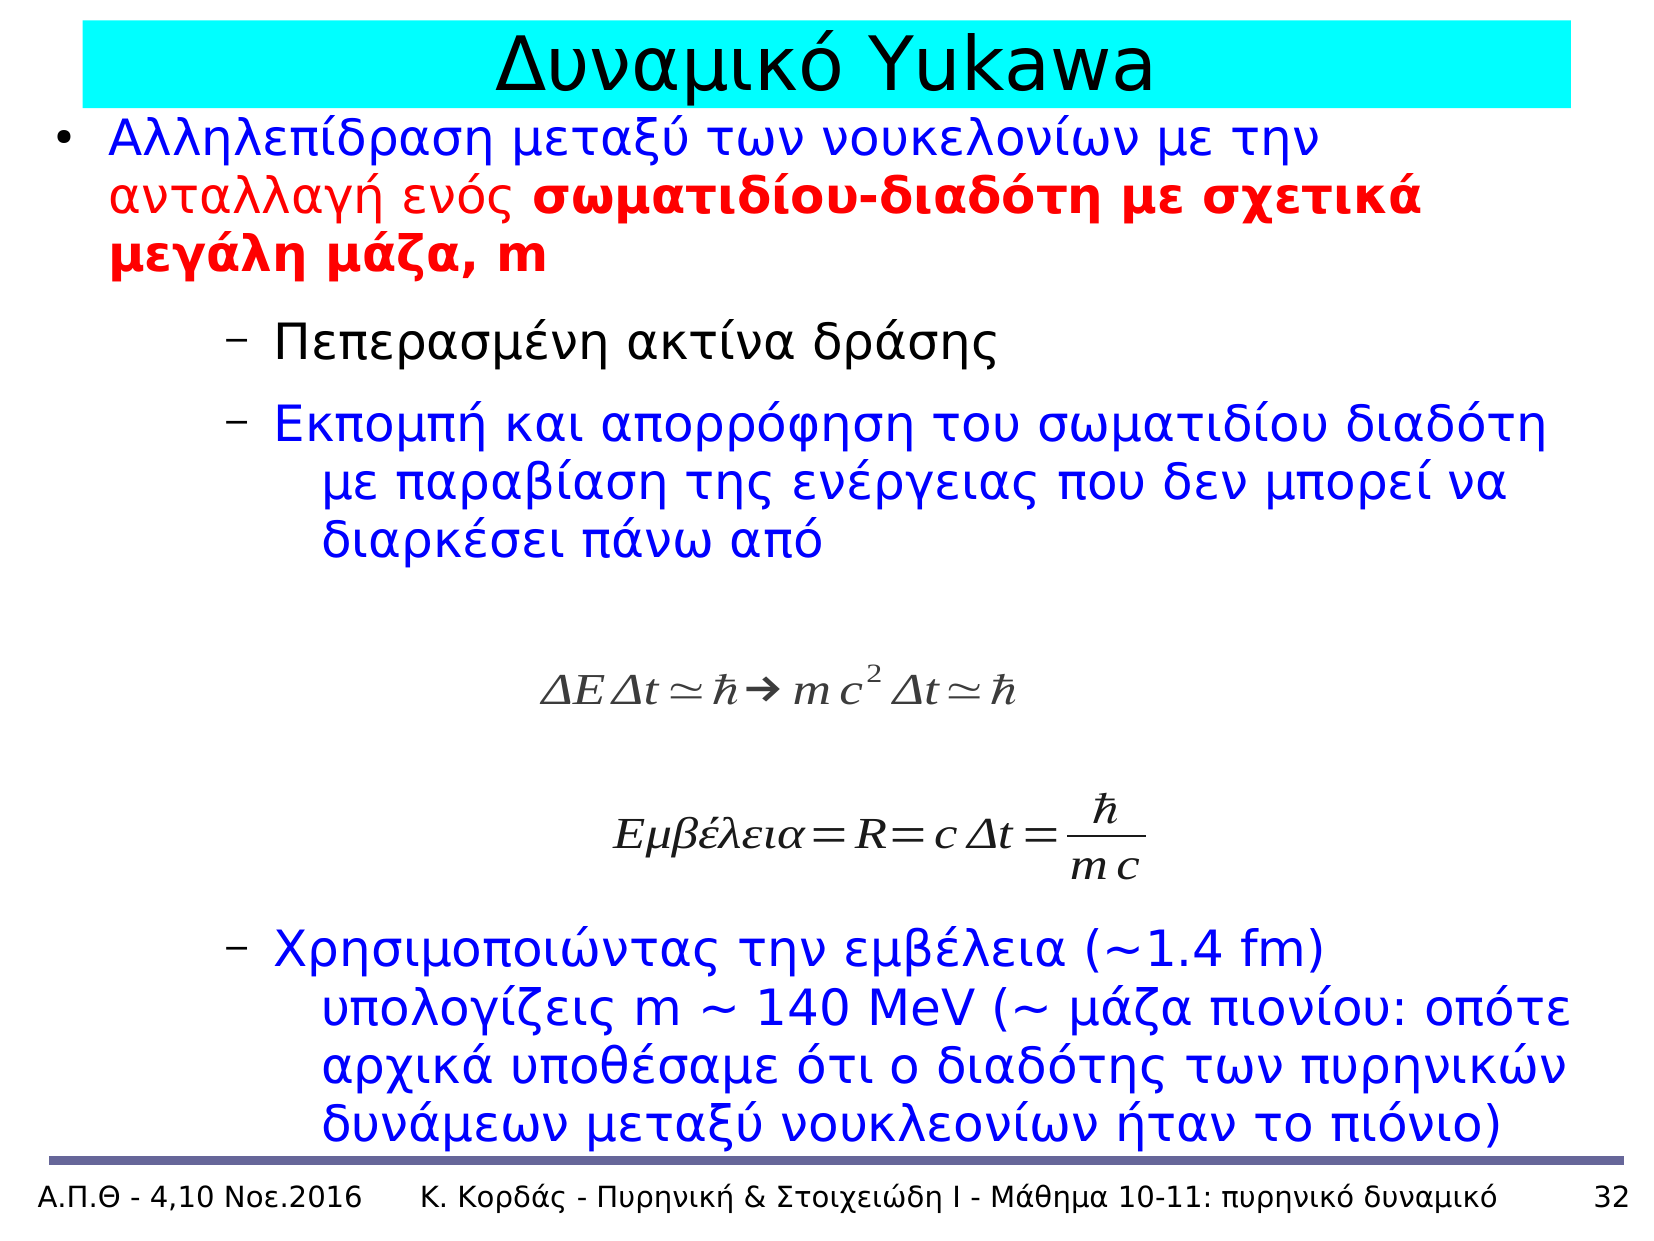

# Δυναμικό Yukawa
Αλληλεπίδραση μεταξύ των νουκελονίων με την ανταλλαγή ενός σωματιδίου-διαδότη με σχετικά μεγάλη μάζα, m
Πεπερασμένη ακτίνα δράσης
Εκπομπή και απορρόφηση του σωματιδίου διαδότη με παραβίαση της ενέργειας που δεν μπορεί να διαρκέσει πάνω από
Χρησιμοποιώντας την εμβέλεια (~1.4 fm) υπολογίζεις m ~ 140 MeV (~ μάζα πιονίου: οπότε αρχικά υποθέσαμε ότι ο διαδότης των πυρηνικών δυνάμεων μεταξύ νουκλεονίων ήταν το πιόνιο)
Α.Π.Θ - 4,10 Νοε.2016
Κ. Κορδάς - Πυρηνική & Στοιχειώδη Ι - Μάθημα 10-11: πυρηνικό δυναμικό
32